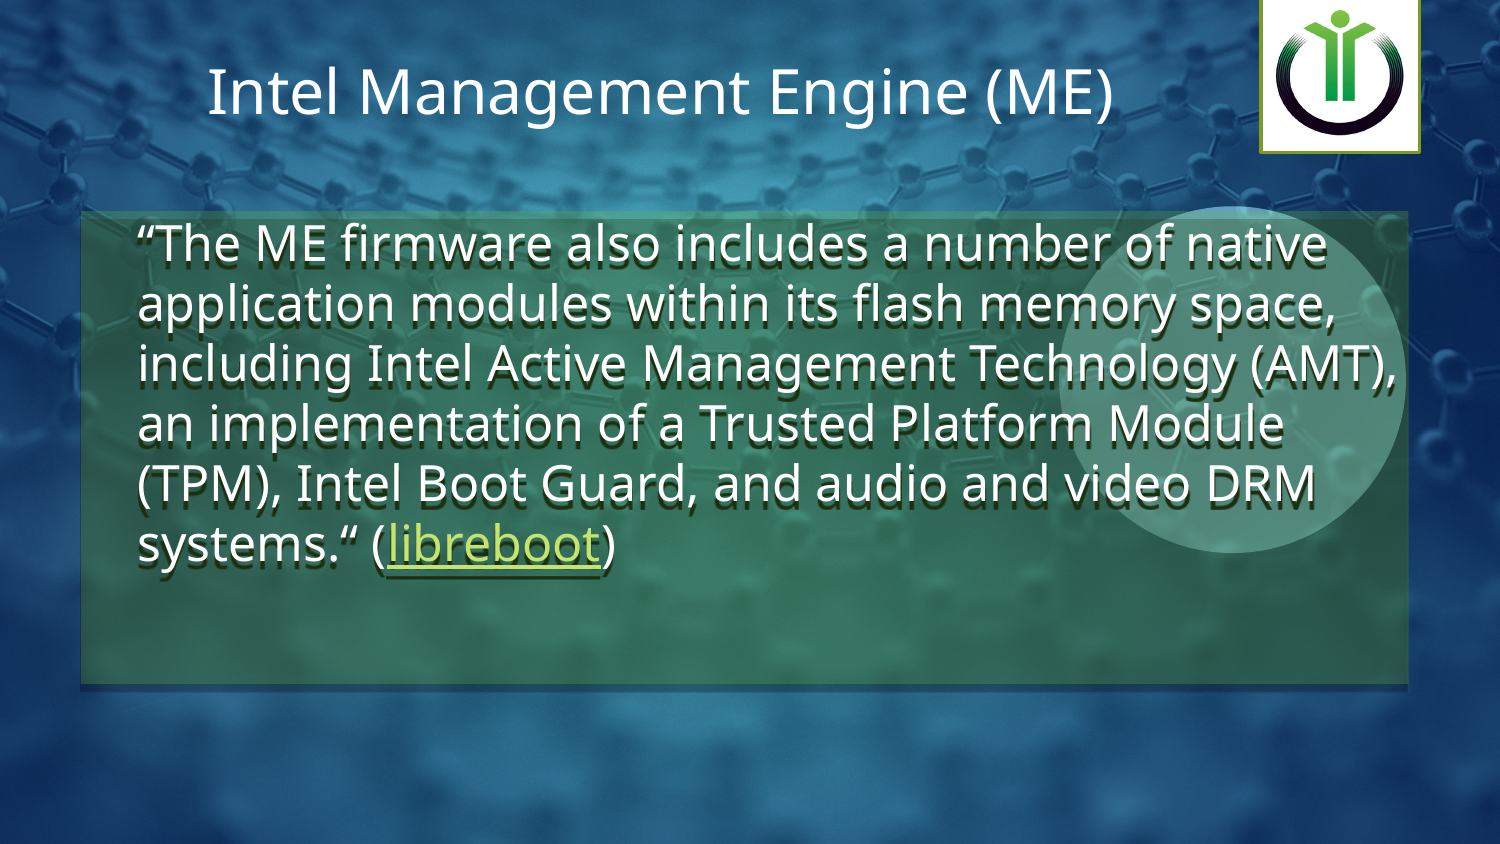

Intel Management Engine (ME)
“The ME firmware also includes a number of native application modules within its flash memory space, including Intel Active Management Technology (AMT), an implementation of a Trusted Platform Module (TPM), Intel Boot Guard, and audio and video DRM systems.“ (libreboot)